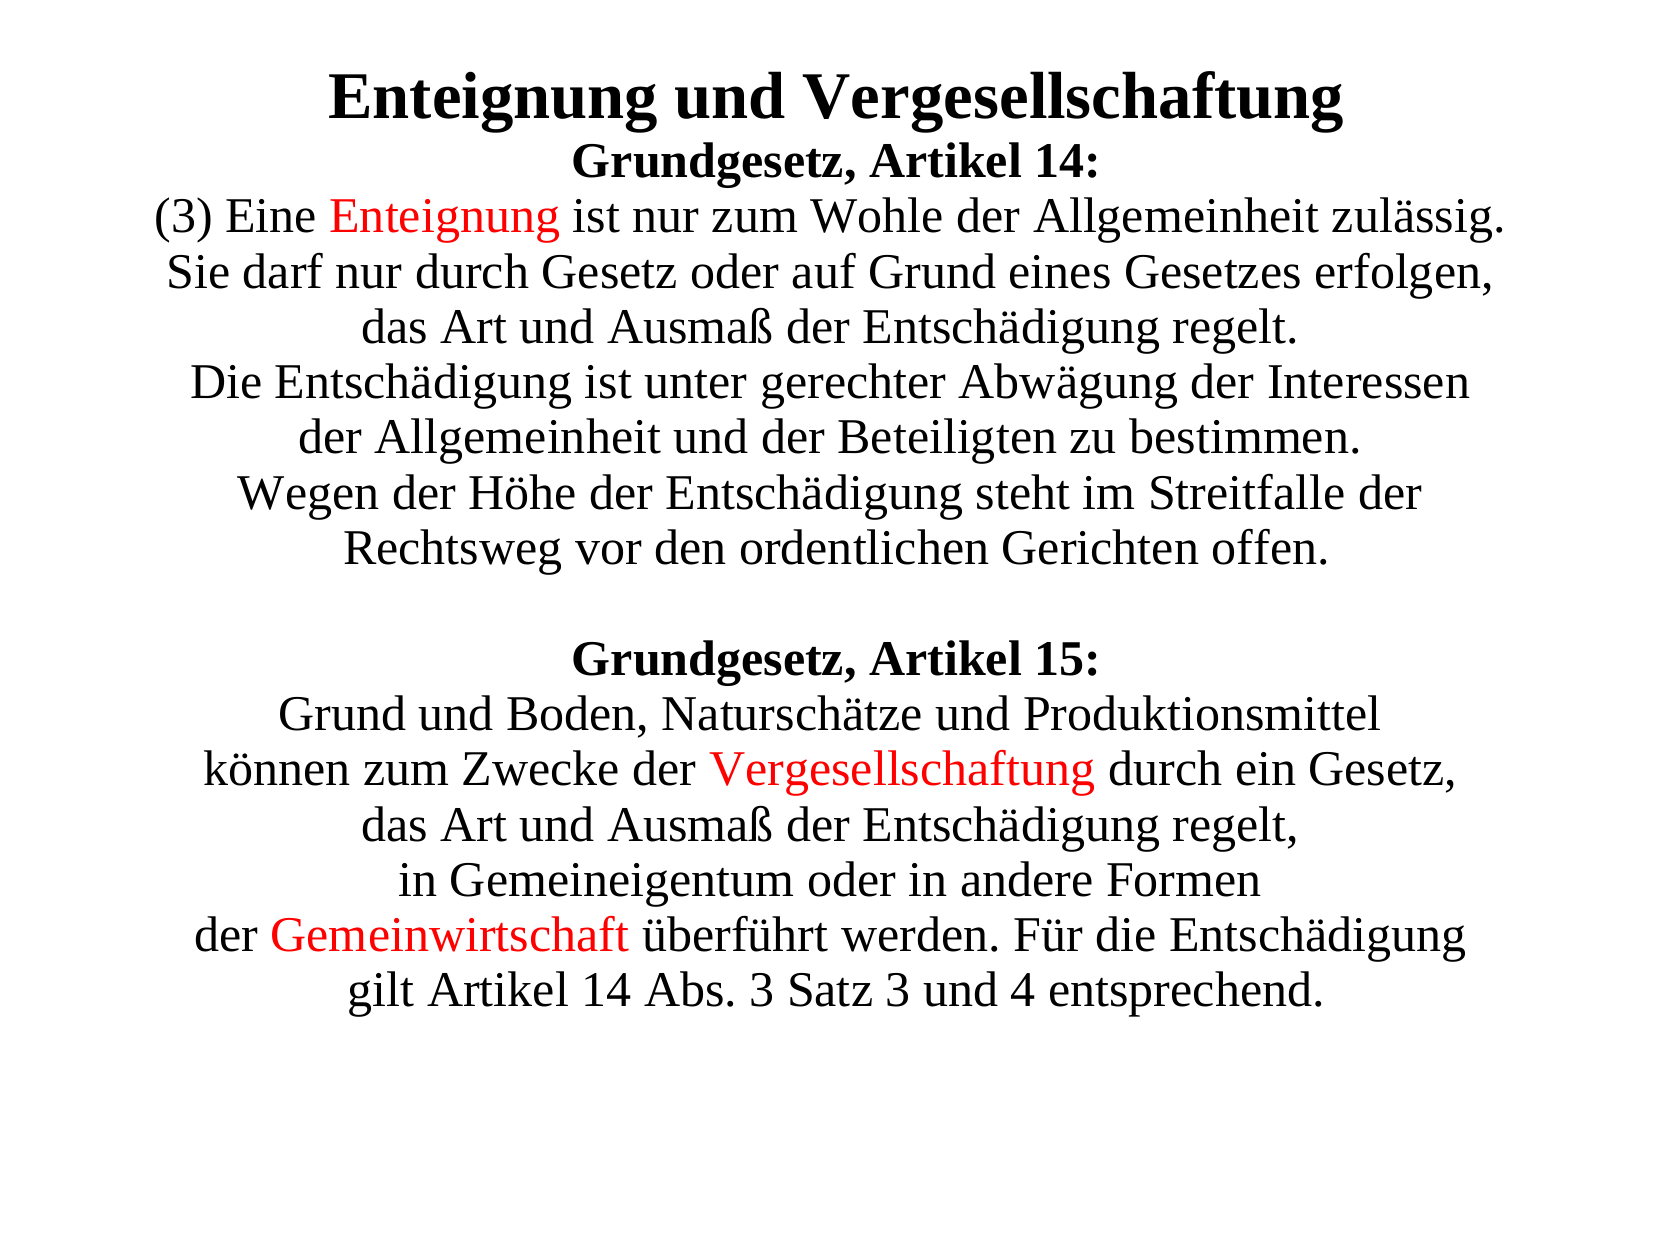

Enteignung und Vergesellschaftung
Grundgesetz, Artikel 14:
(3) Eine Enteignung ist nur zum Wohle der Allgemeinheit zulässig.
Sie darf nur durch Gesetz oder auf Grund eines Gesetzes erfolgen,
das Art und Ausmaß der Entschädigung regelt.
Die Entschädigung ist unter gerechter Abwägung der Interessen
der Allgemeinheit und der Beteiligten zu bestimmen.
Wegen der Höhe der Entschädigung steht im Streitfalle der
Rechtsweg vor den ordentlichen Gerichten offen.
Grundgesetz, Artikel 15:
Grund und Boden, Naturschätze und Produktionsmittel
können zum Zwecke der Vergesellschaftung durch ein Gesetz,
das Art und Ausmaß der Entschädigung regelt,
in Gemeineigentum oder in andere Formen
der Gemeinwirtschaft überführt werden. Für die Entschädigung
gilt Artikel 14 Abs. 3 Satz 3 und 4 entsprechend.